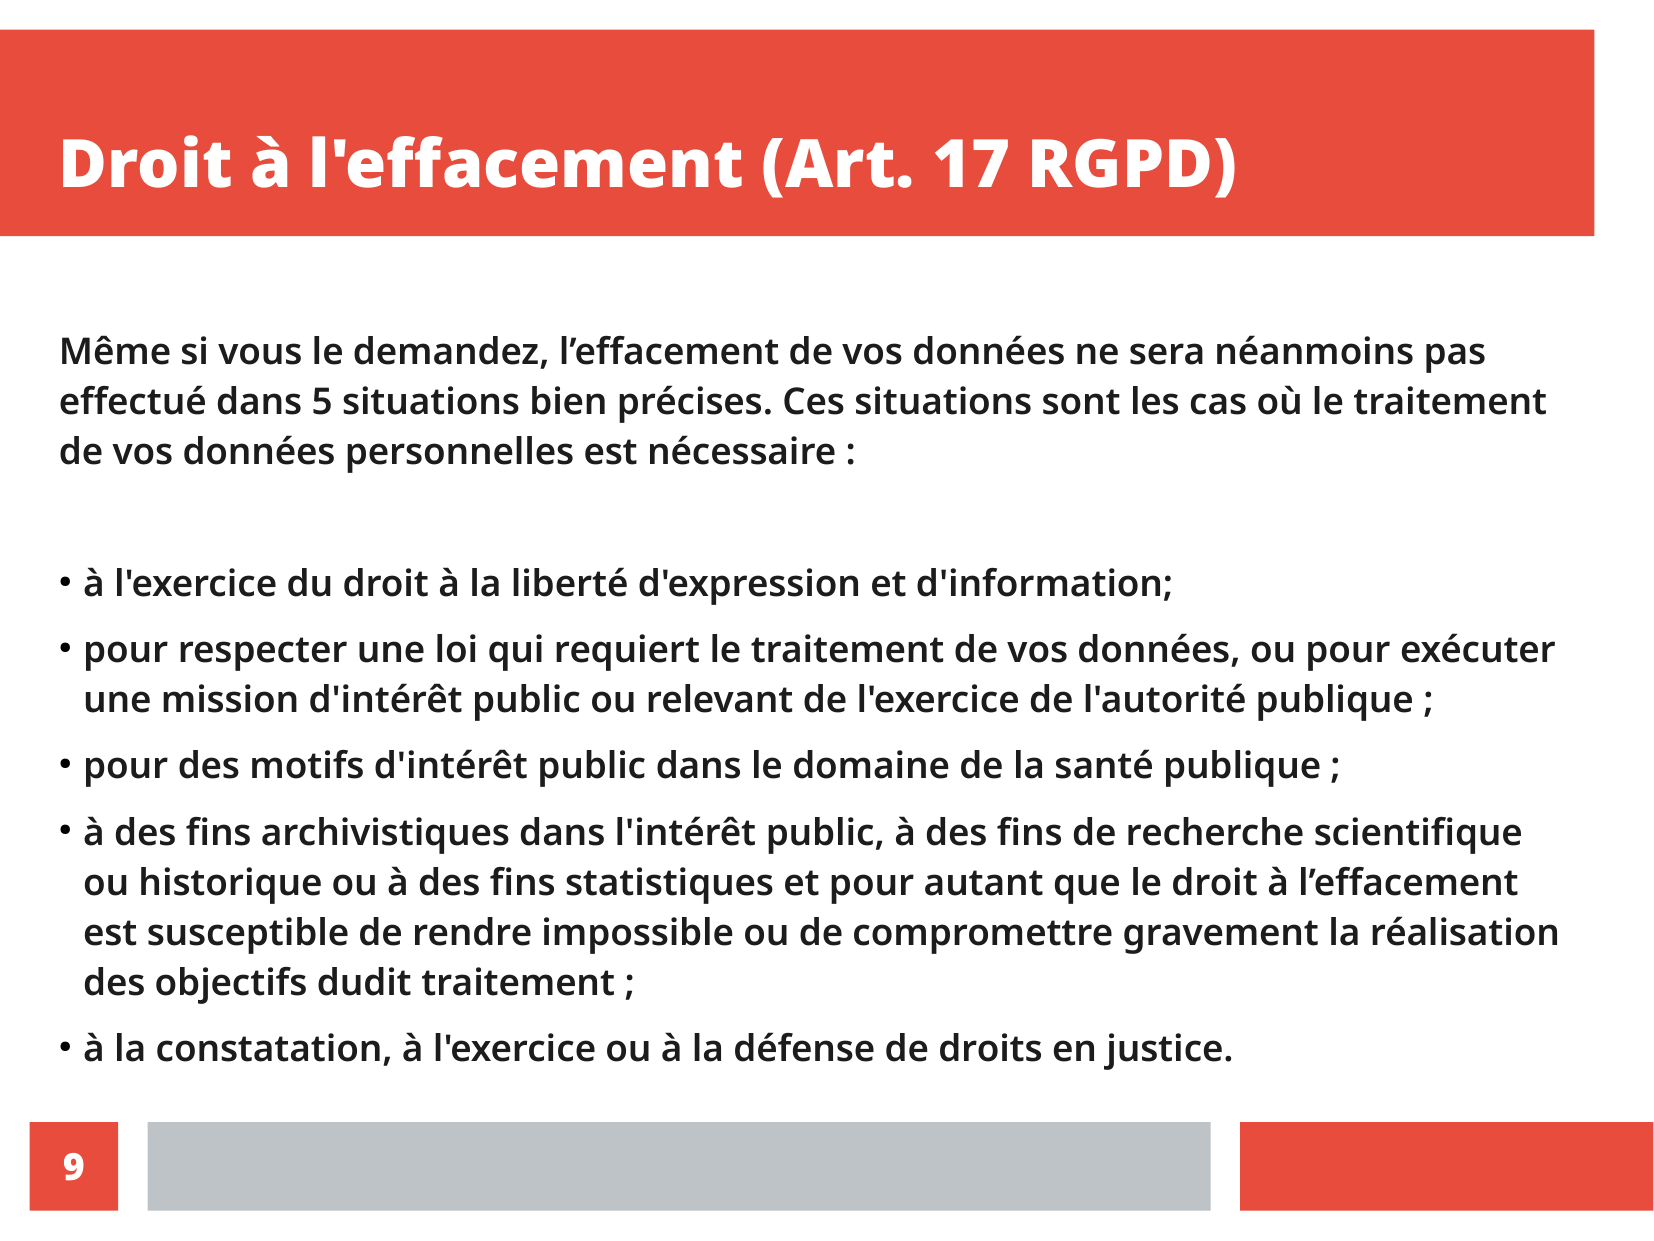

# Droit à l'effacement (Art. 17 RGPD)
Même si vous le demandez, l’effacement de vos données ne sera néanmoins pas effectué dans 5 situations bien précises. Ces situations sont les cas où le traitement de vos données personnelles est nécessaire :
à l'exercice du droit à la liberté d'expression et d'information;
pour respecter une loi qui requiert le traitement de vos données, ou pour exécuter une mission d'intérêt public ou relevant de l'exercice de l'autorité publique ;
pour des motifs d'intérêt public dans le domaine de la santé publique ;
à des fins archivistiques dans l'intérêt public, à des fins de recherche scientifique ou historique ou à des fins statistiques et pour autant que le droit à l’effacement est susceptible de rendre impossible ou de compromettre gravement la réalisation des objectifs dudit traitement ;
à la constatation, à l'exercice ou à la défense de droits en justice.
9